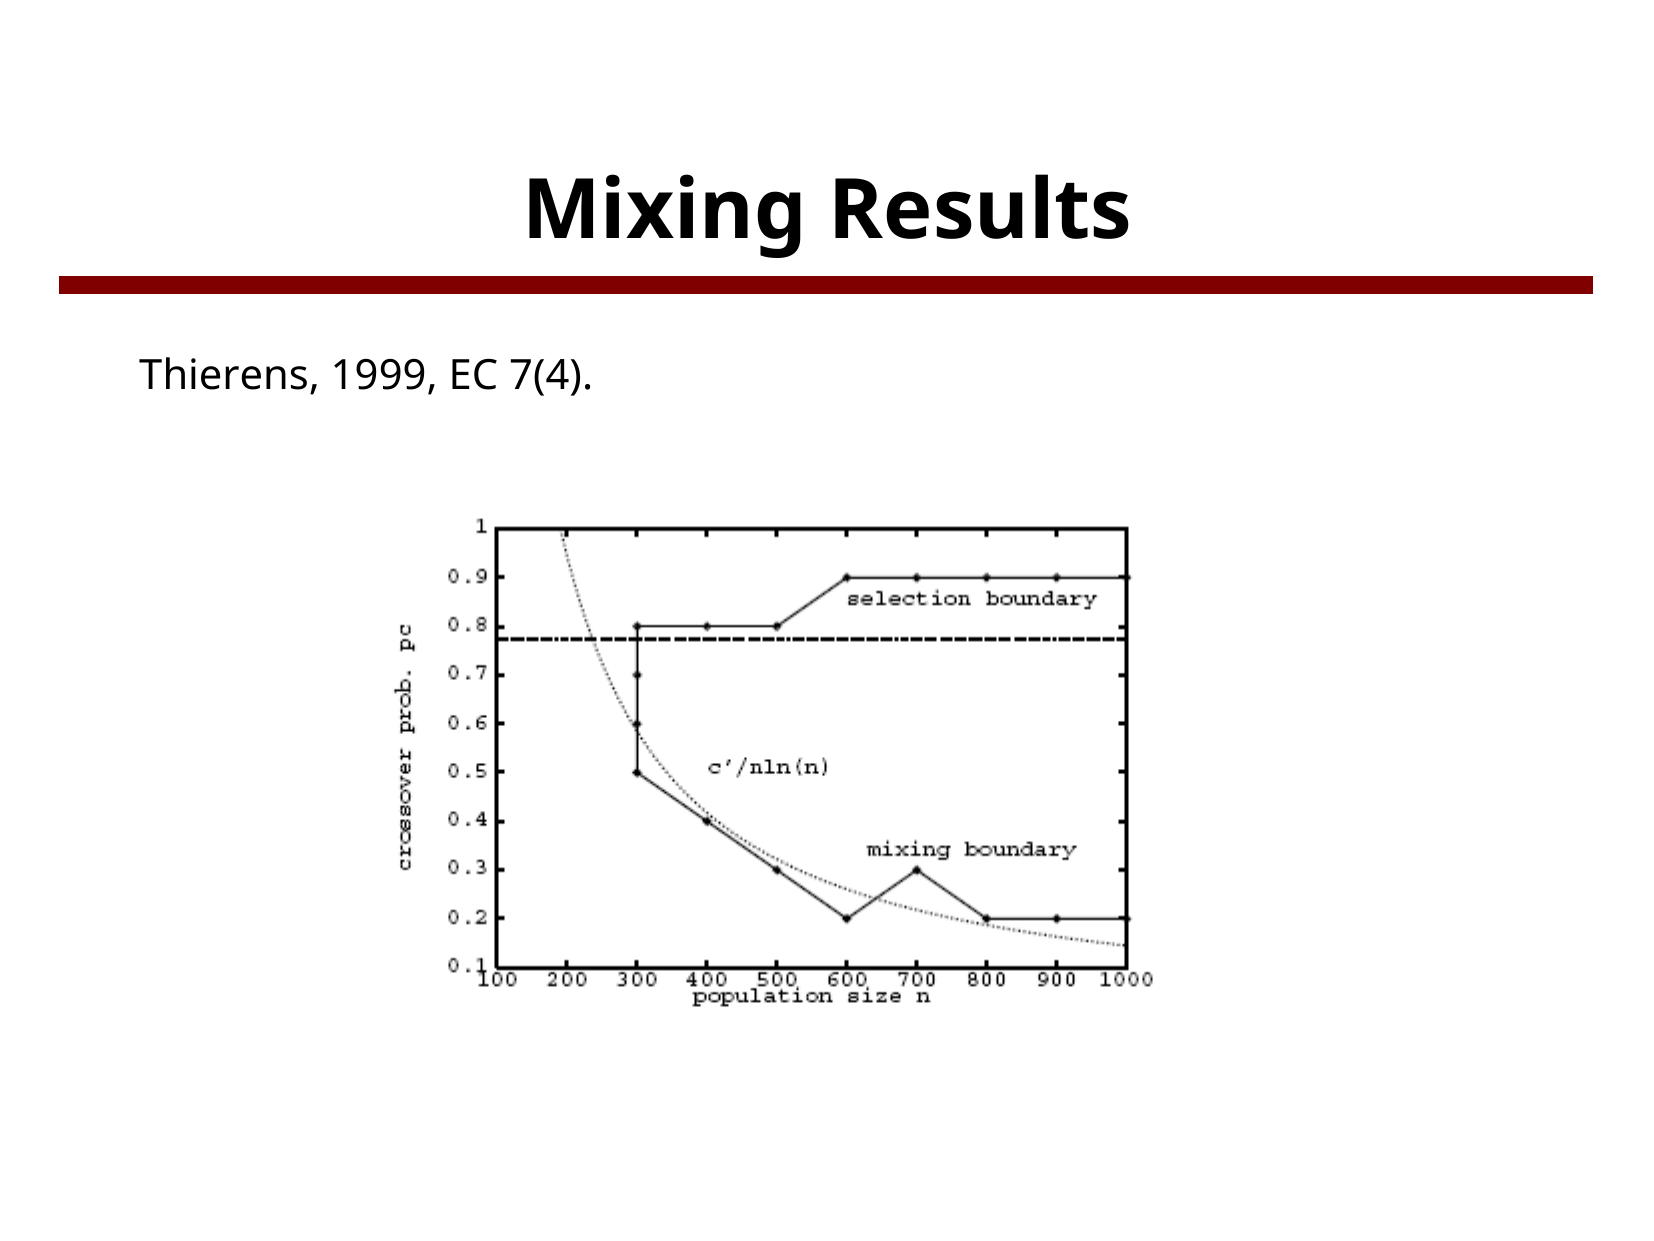

# Mixing Results
Thierens, 1999, EC 7(4).